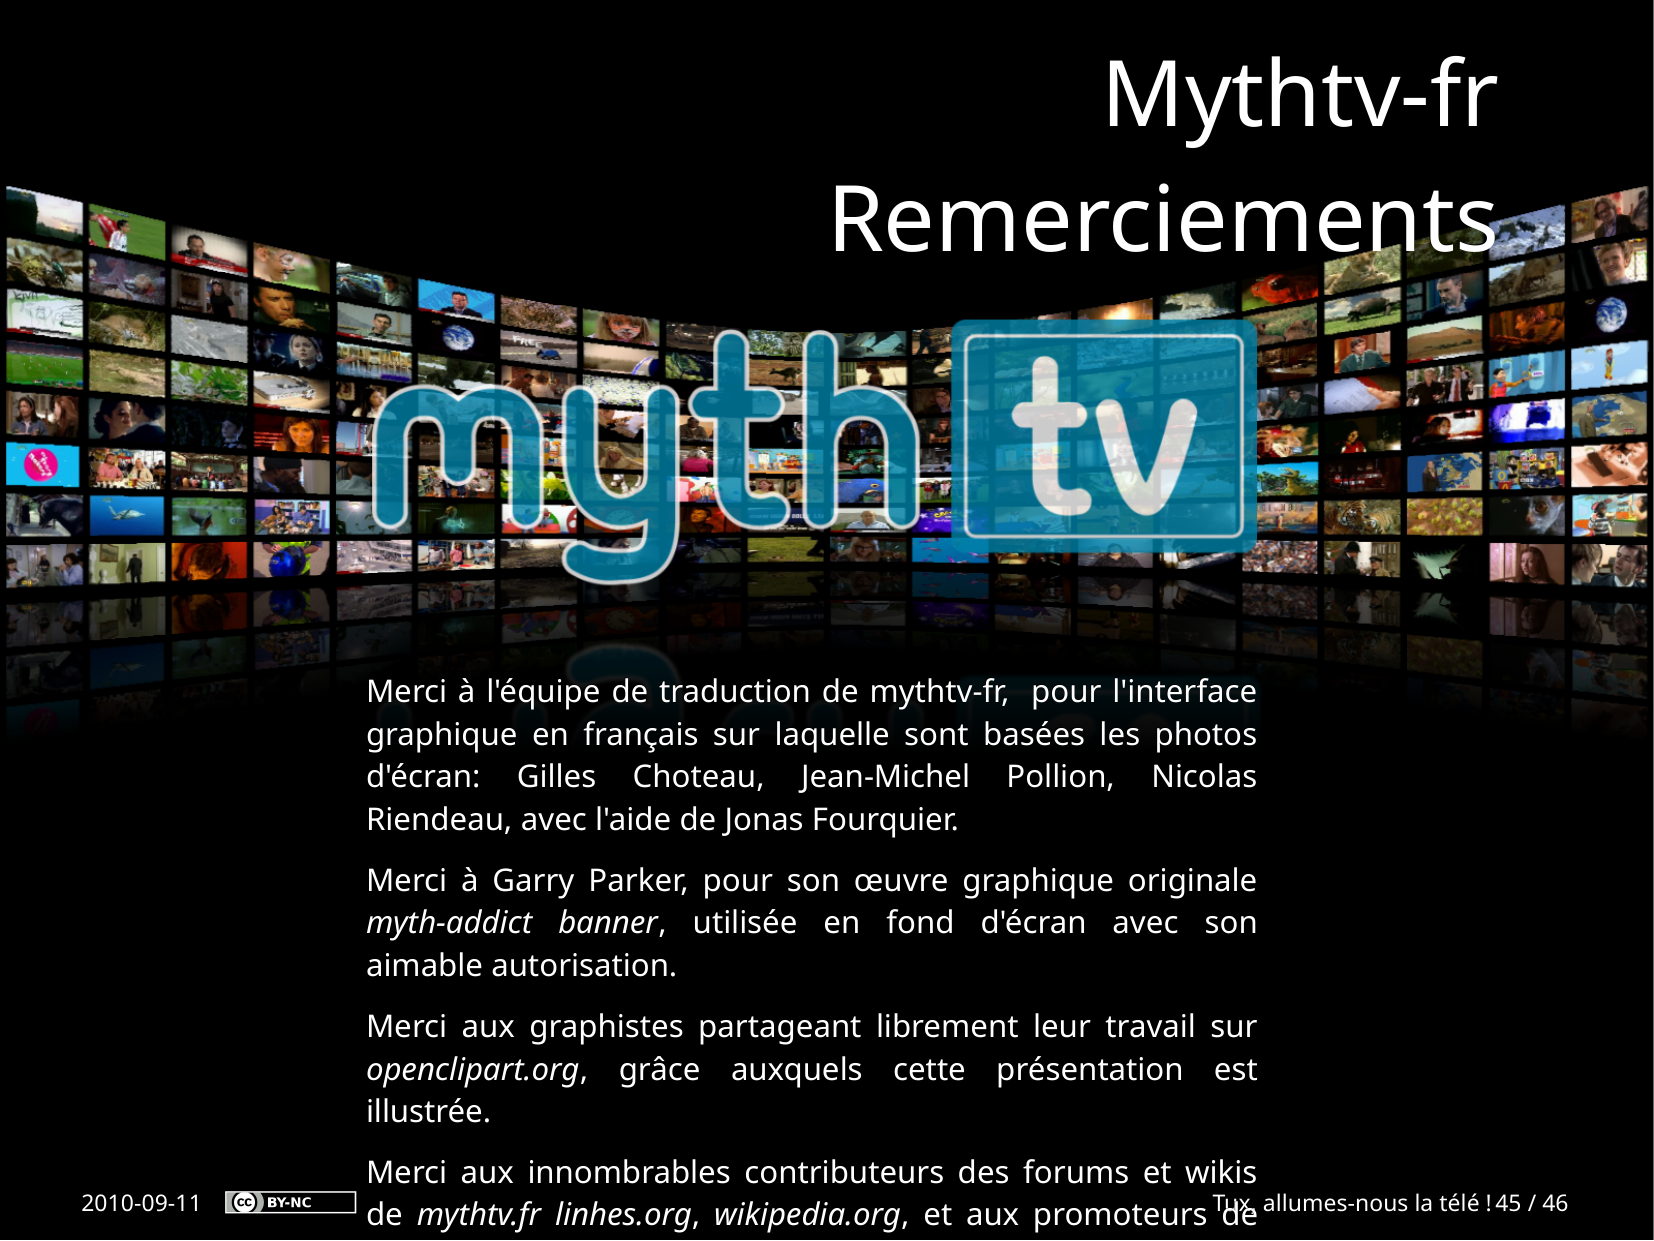

# Mythtv-fr Remerciements
Merci à l'équipe de traduction de mythtv-fr, pour l'interface graphique en français sur laquelle sont basées les photos d'écran: Gilles Choteau, Jean-Michel Pollion, Nicolas Riendeau, avec l'aide de Jonas Fourquier.
Merci à Garry Parker, pour son œuvre graphique originale myth-addict banner, utilisée en fond d'écran avec son aimable autorisation.
Merci aux graphistes partageant librement leur travail sur openclipart.org, grâce auxquels cette présentation est illustrée.
Merci aux innombrables contributeurs des forums et wikis de mythtv.fr linhes.org, wikipedia.org, et aux promoteurs de licences libres qui facilitent la diffusion de ce savoir.
Merci à vous, qui vous intéressez à MythTV, comme moyen de conserver votre liberté de divertissement et d'information.
2010-09-11
Tux, allumes-nous la télé !
45